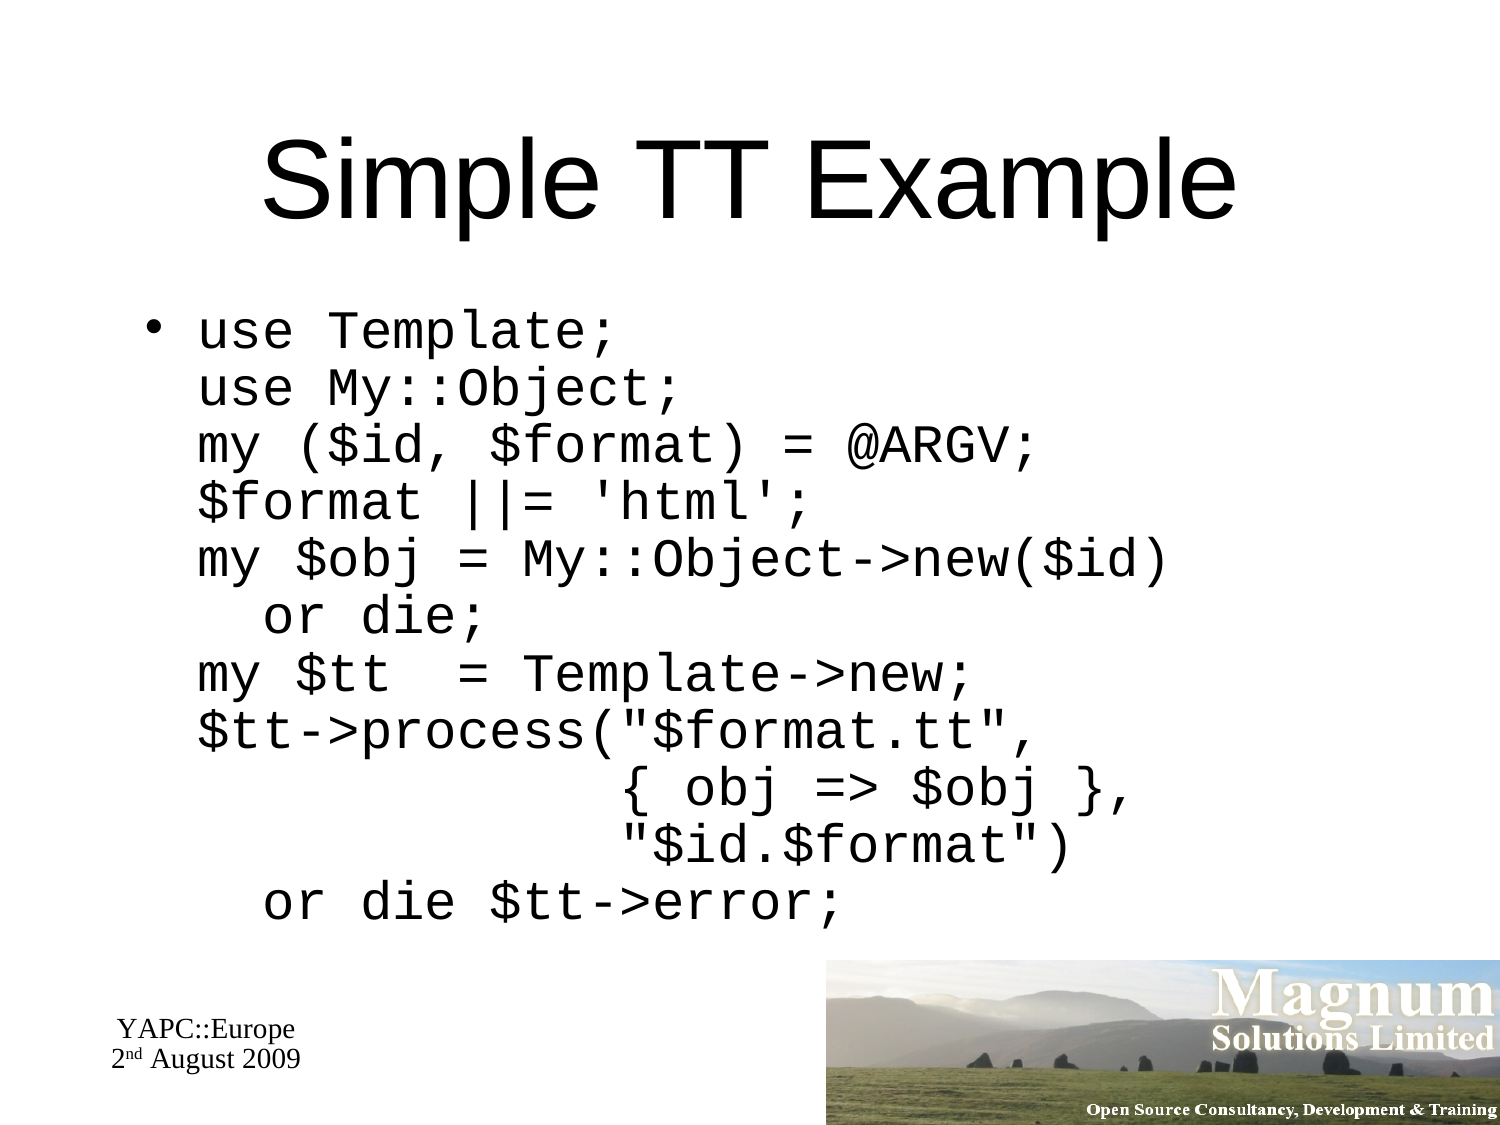

# Simple TT Example
use Template;
use My::Object;
my ($id, $format) = @ARGV;
$format ||= 'html';
my $obj = My::Object->new($id)
 or die;
my $tt = Template->new;
$tt->process("$format.tt",
 { obj => $obj },
 "$id.$format")
 or die $tt->error;
118